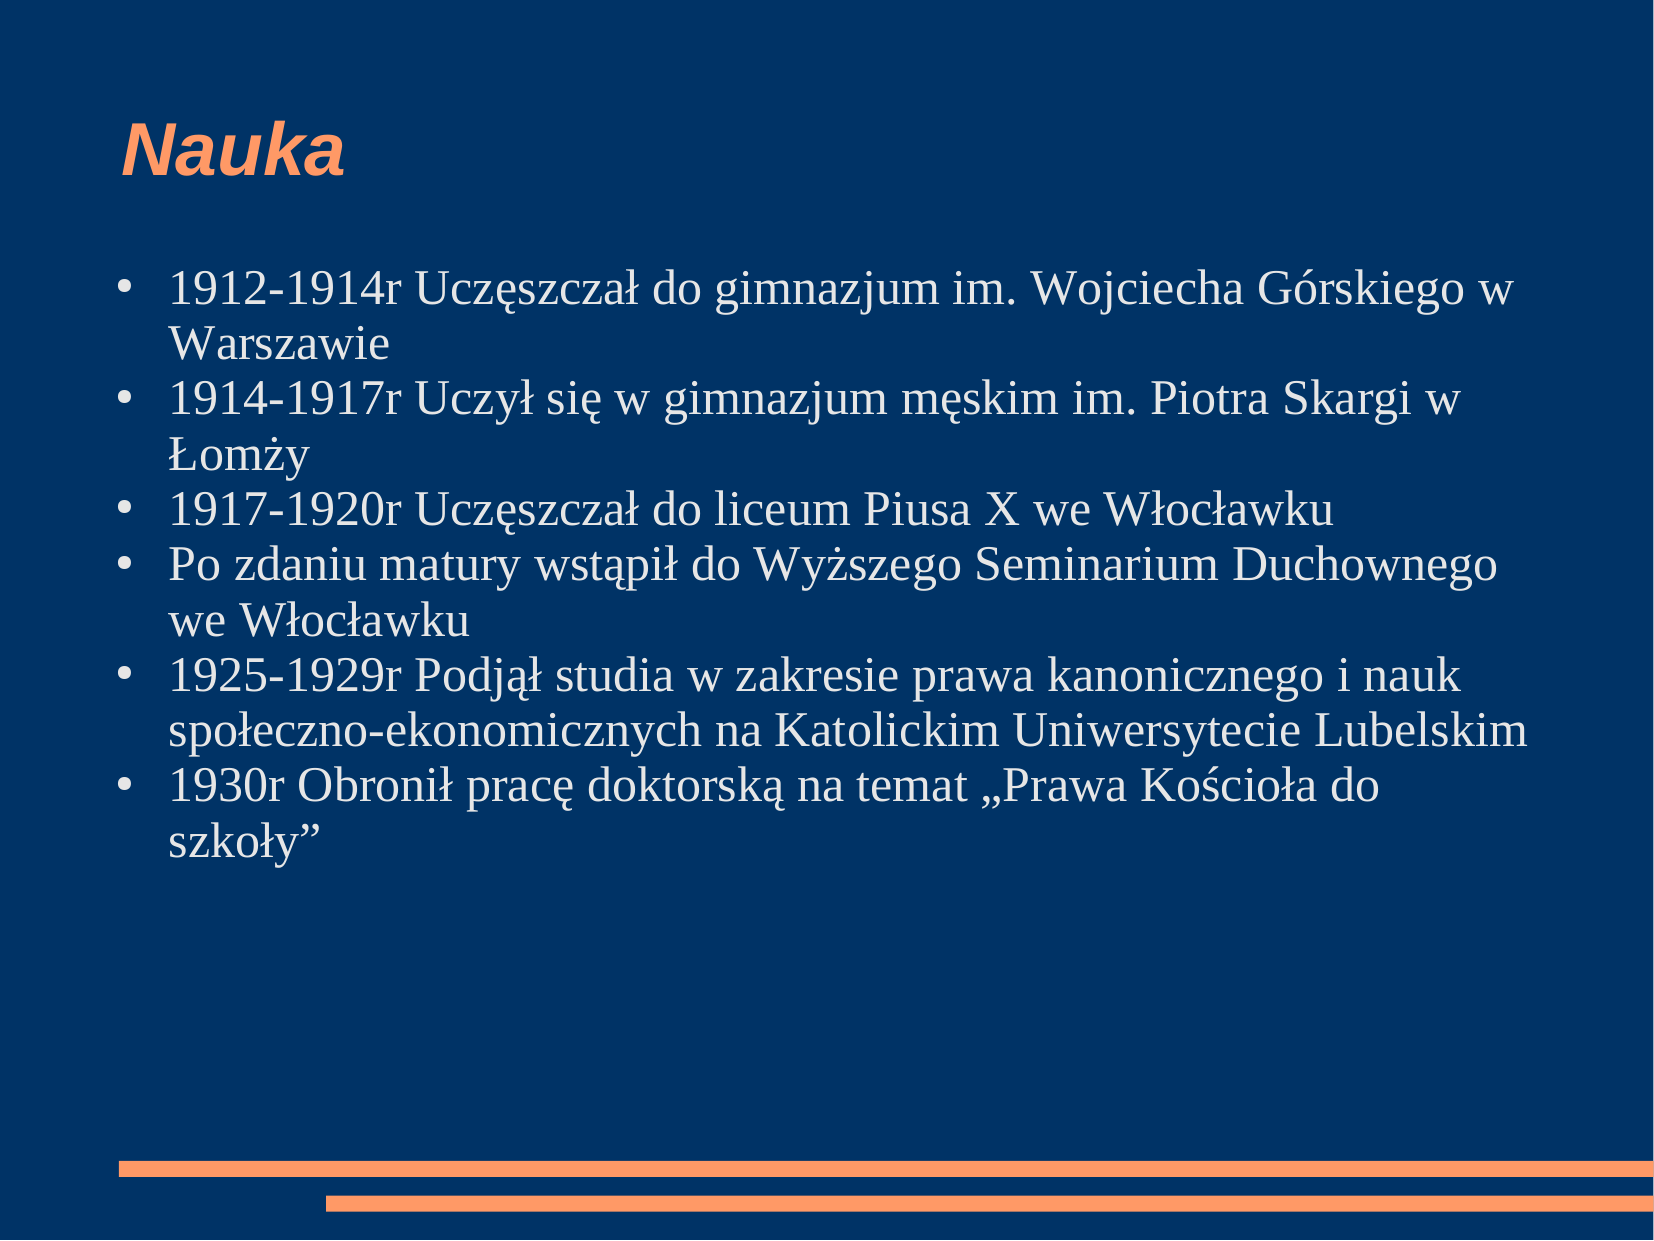

# Nauka
1912-1914r Uczęszczał do gimnazjum im. Wojciecha Górskiego w Warszawie
1914-1917r Uczył się w gimnazjum męskim im. Piotra Skargi w Łomży
1917-1920r Uczęszczał do liceum Piusa X we Włocławku
Po zdaniu matury wstąpił do Wyższego Seminarium Duchownego we Włocławku
1925-1929r Podjął studia w zakresie prawa kanonicznego i nauk społeczno-ekonomicznych na Katolickim Uniwersytecie Lubelskim
1930r Obronił pracę doktorską na temat „Prawa Kościoła do szkoły”